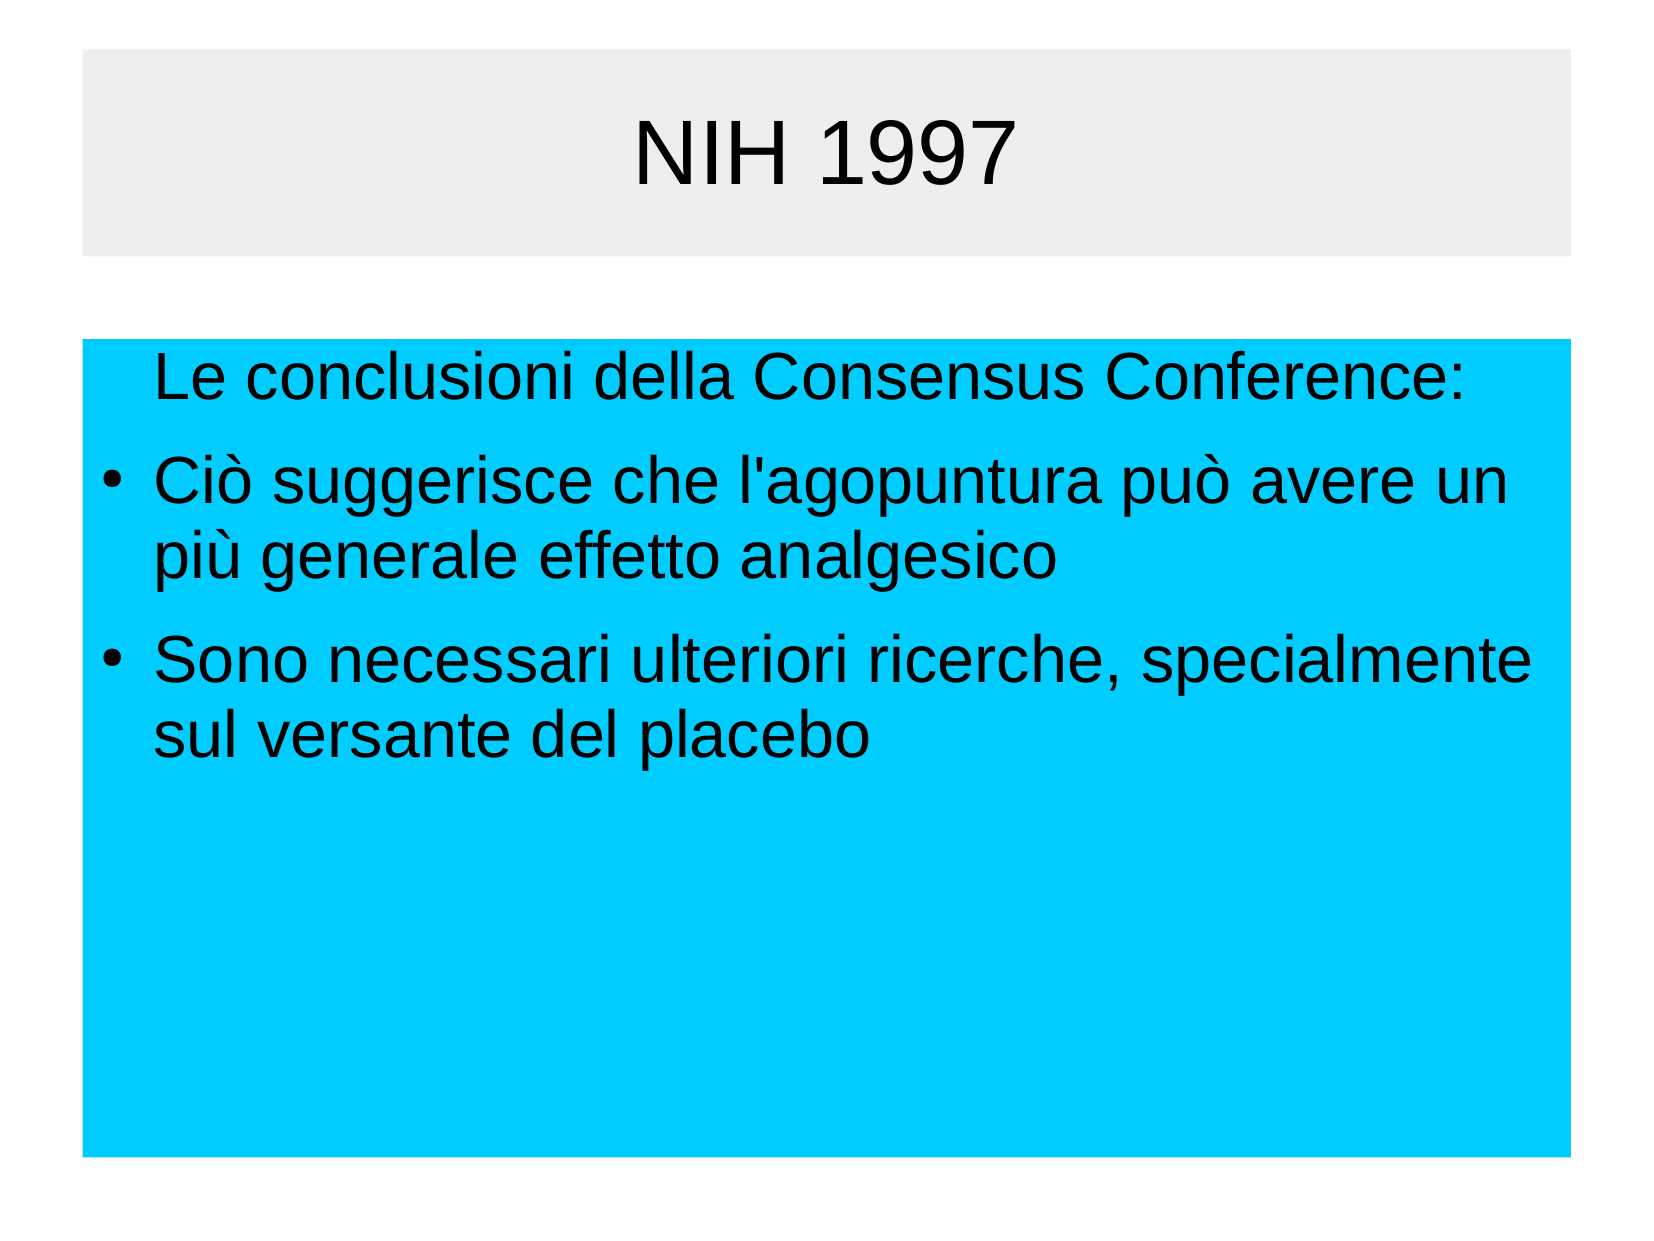

# NIH 1997
Le conclusioni della Consensus Conference:
Ciò suggerisce che l'agopuntura può avere un più generale effetto analgesico
Sono necessari ulteriori ricerche, specialmente sul versante del placebo